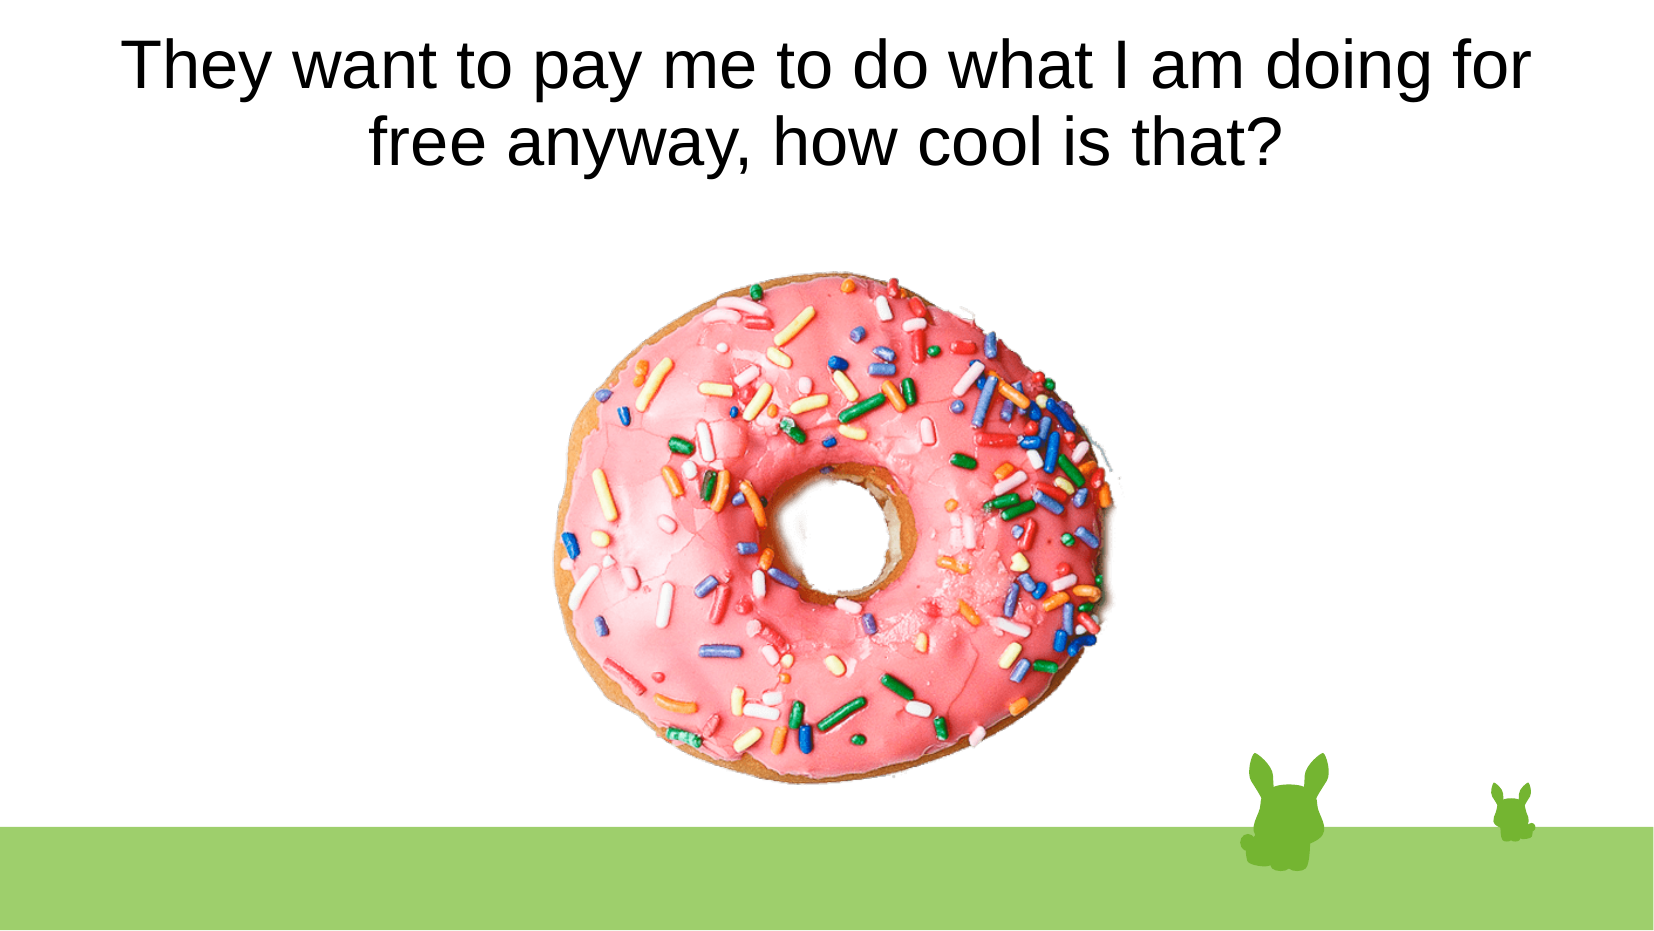

# They want to pay me to do what I am doing for free anyway, how cool is that?